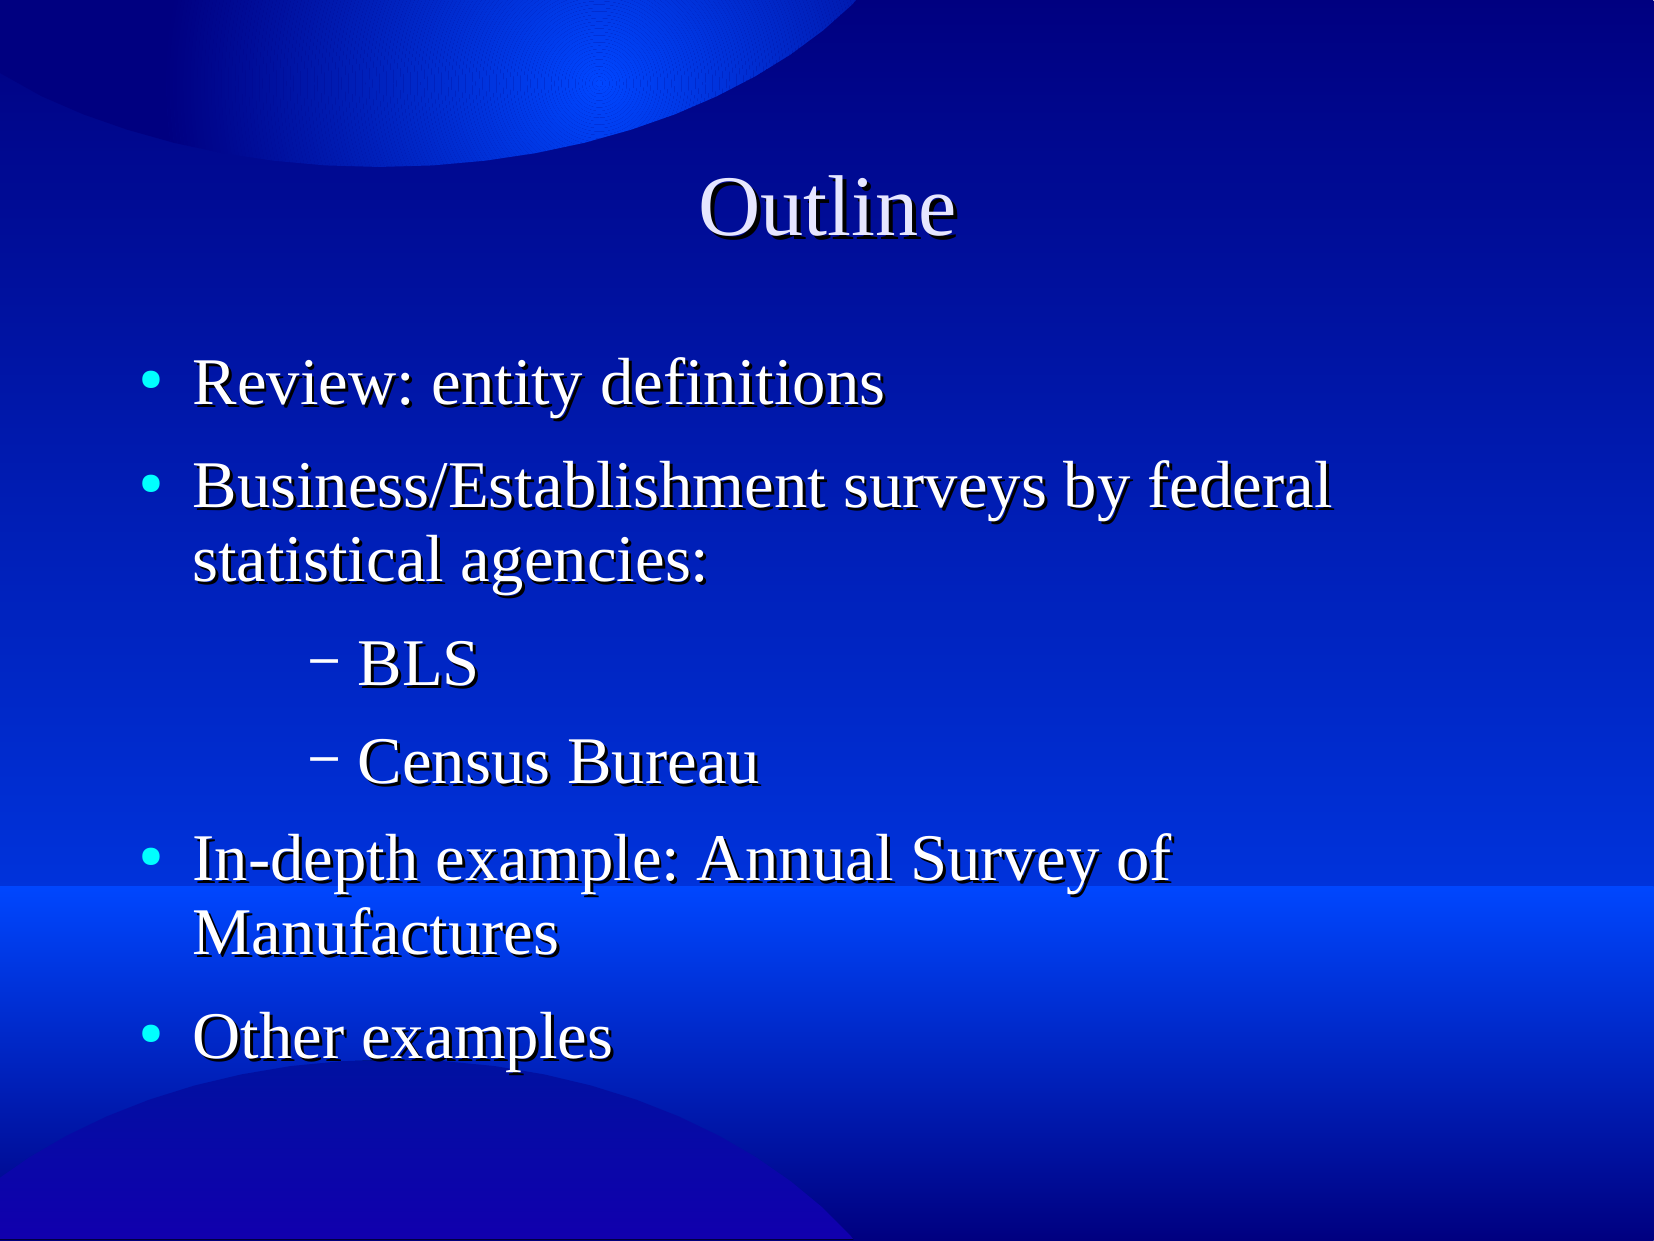

# Outline
Review: entity definitions
Business/Establishment surveys by federal statistical agencies:
BLS
Census Bureau
In-depth example: Annual Survey of Manufactures
Other examples